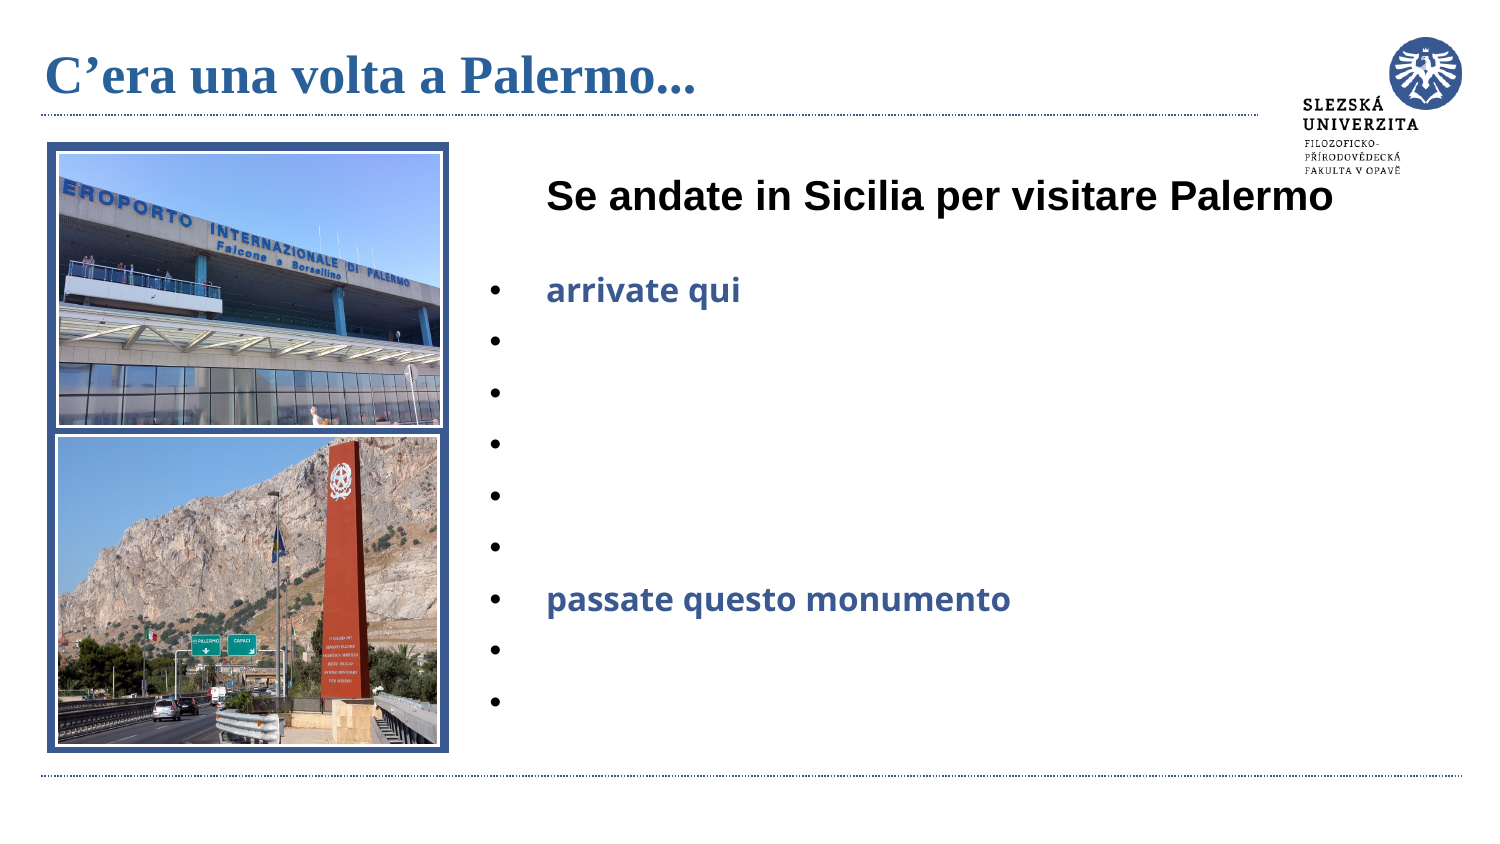

Cʼera una volta a Palermo...
Se andate in Sicilia per visitare Palermo
# arrivate qui
passate questo monumento